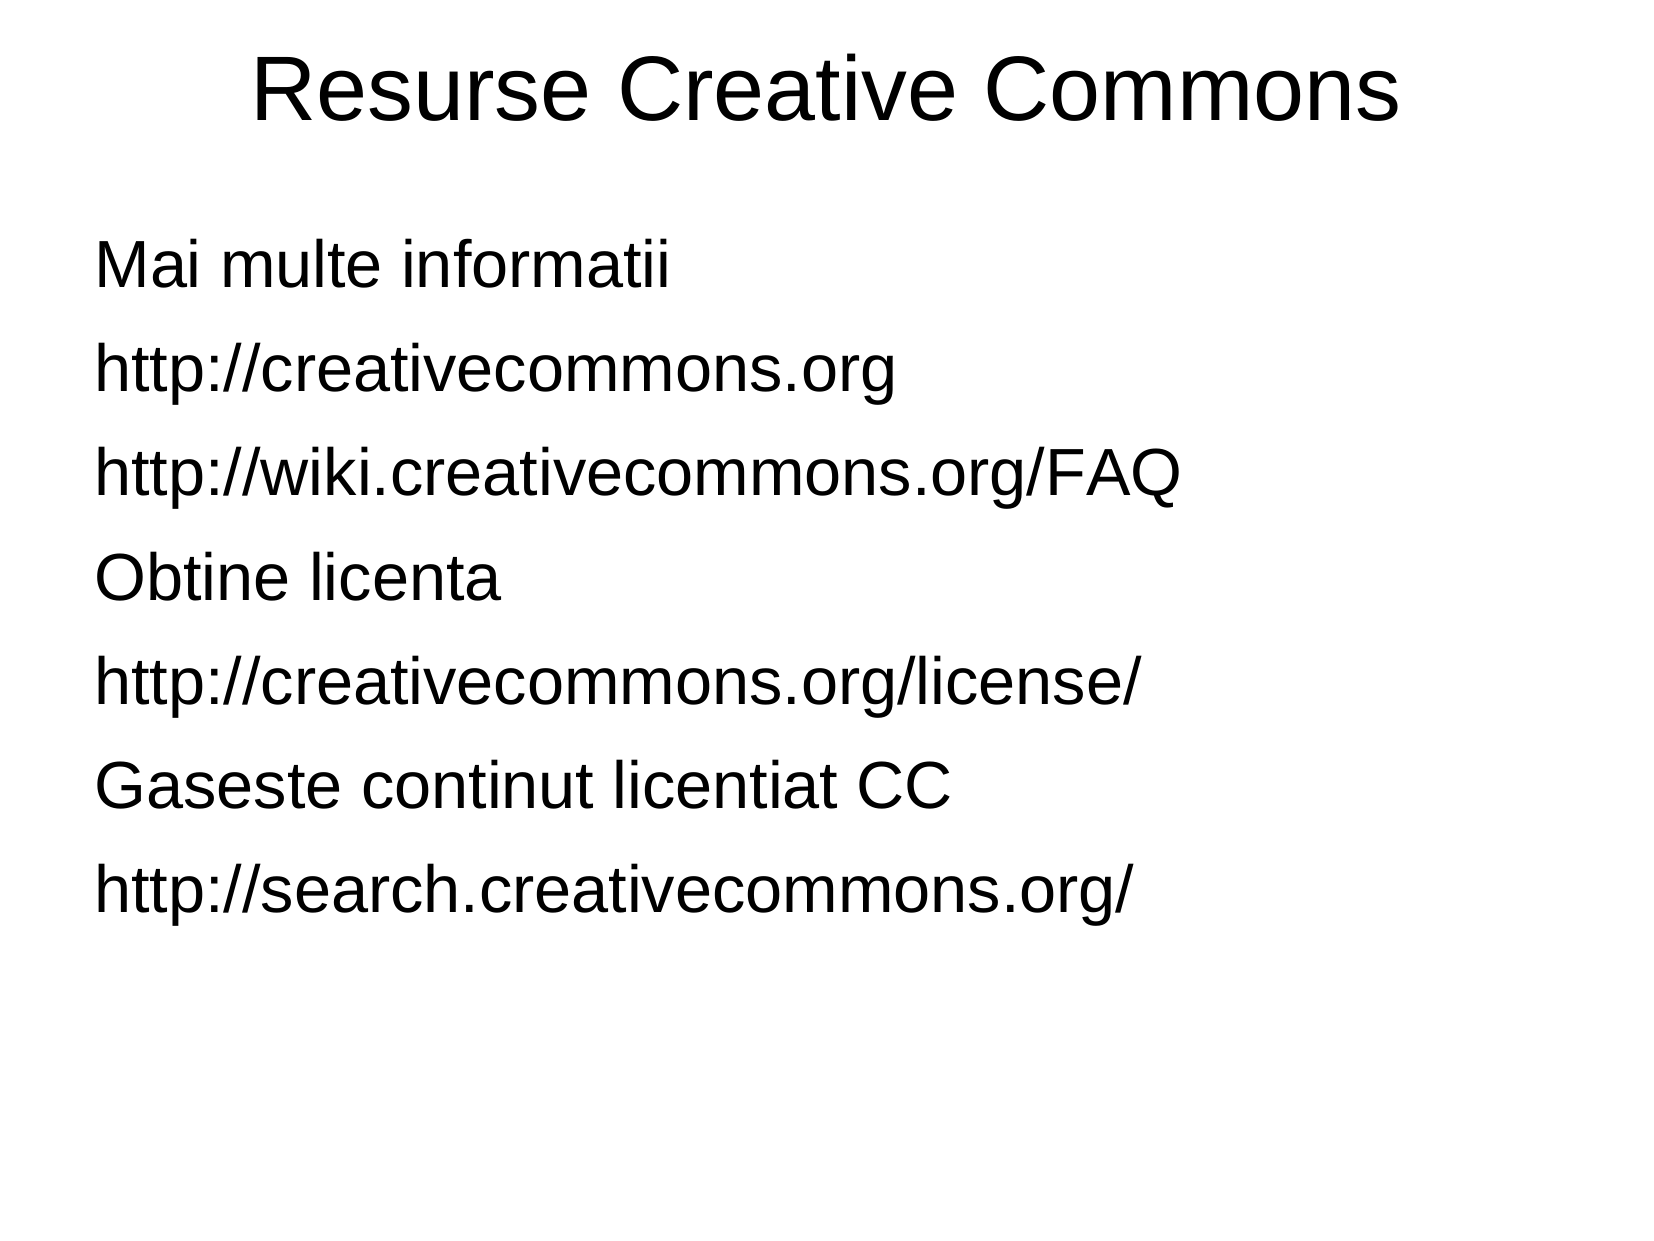

# Resurse Creative Commons
Mai multe informatii
http://creativecommons.org
http://wiki.creativecommons.org/FAQ
Obtine licenta
http://creativecommons.org/license/
Gaseste continut licentiat CC
http://search.creativecommons.org/